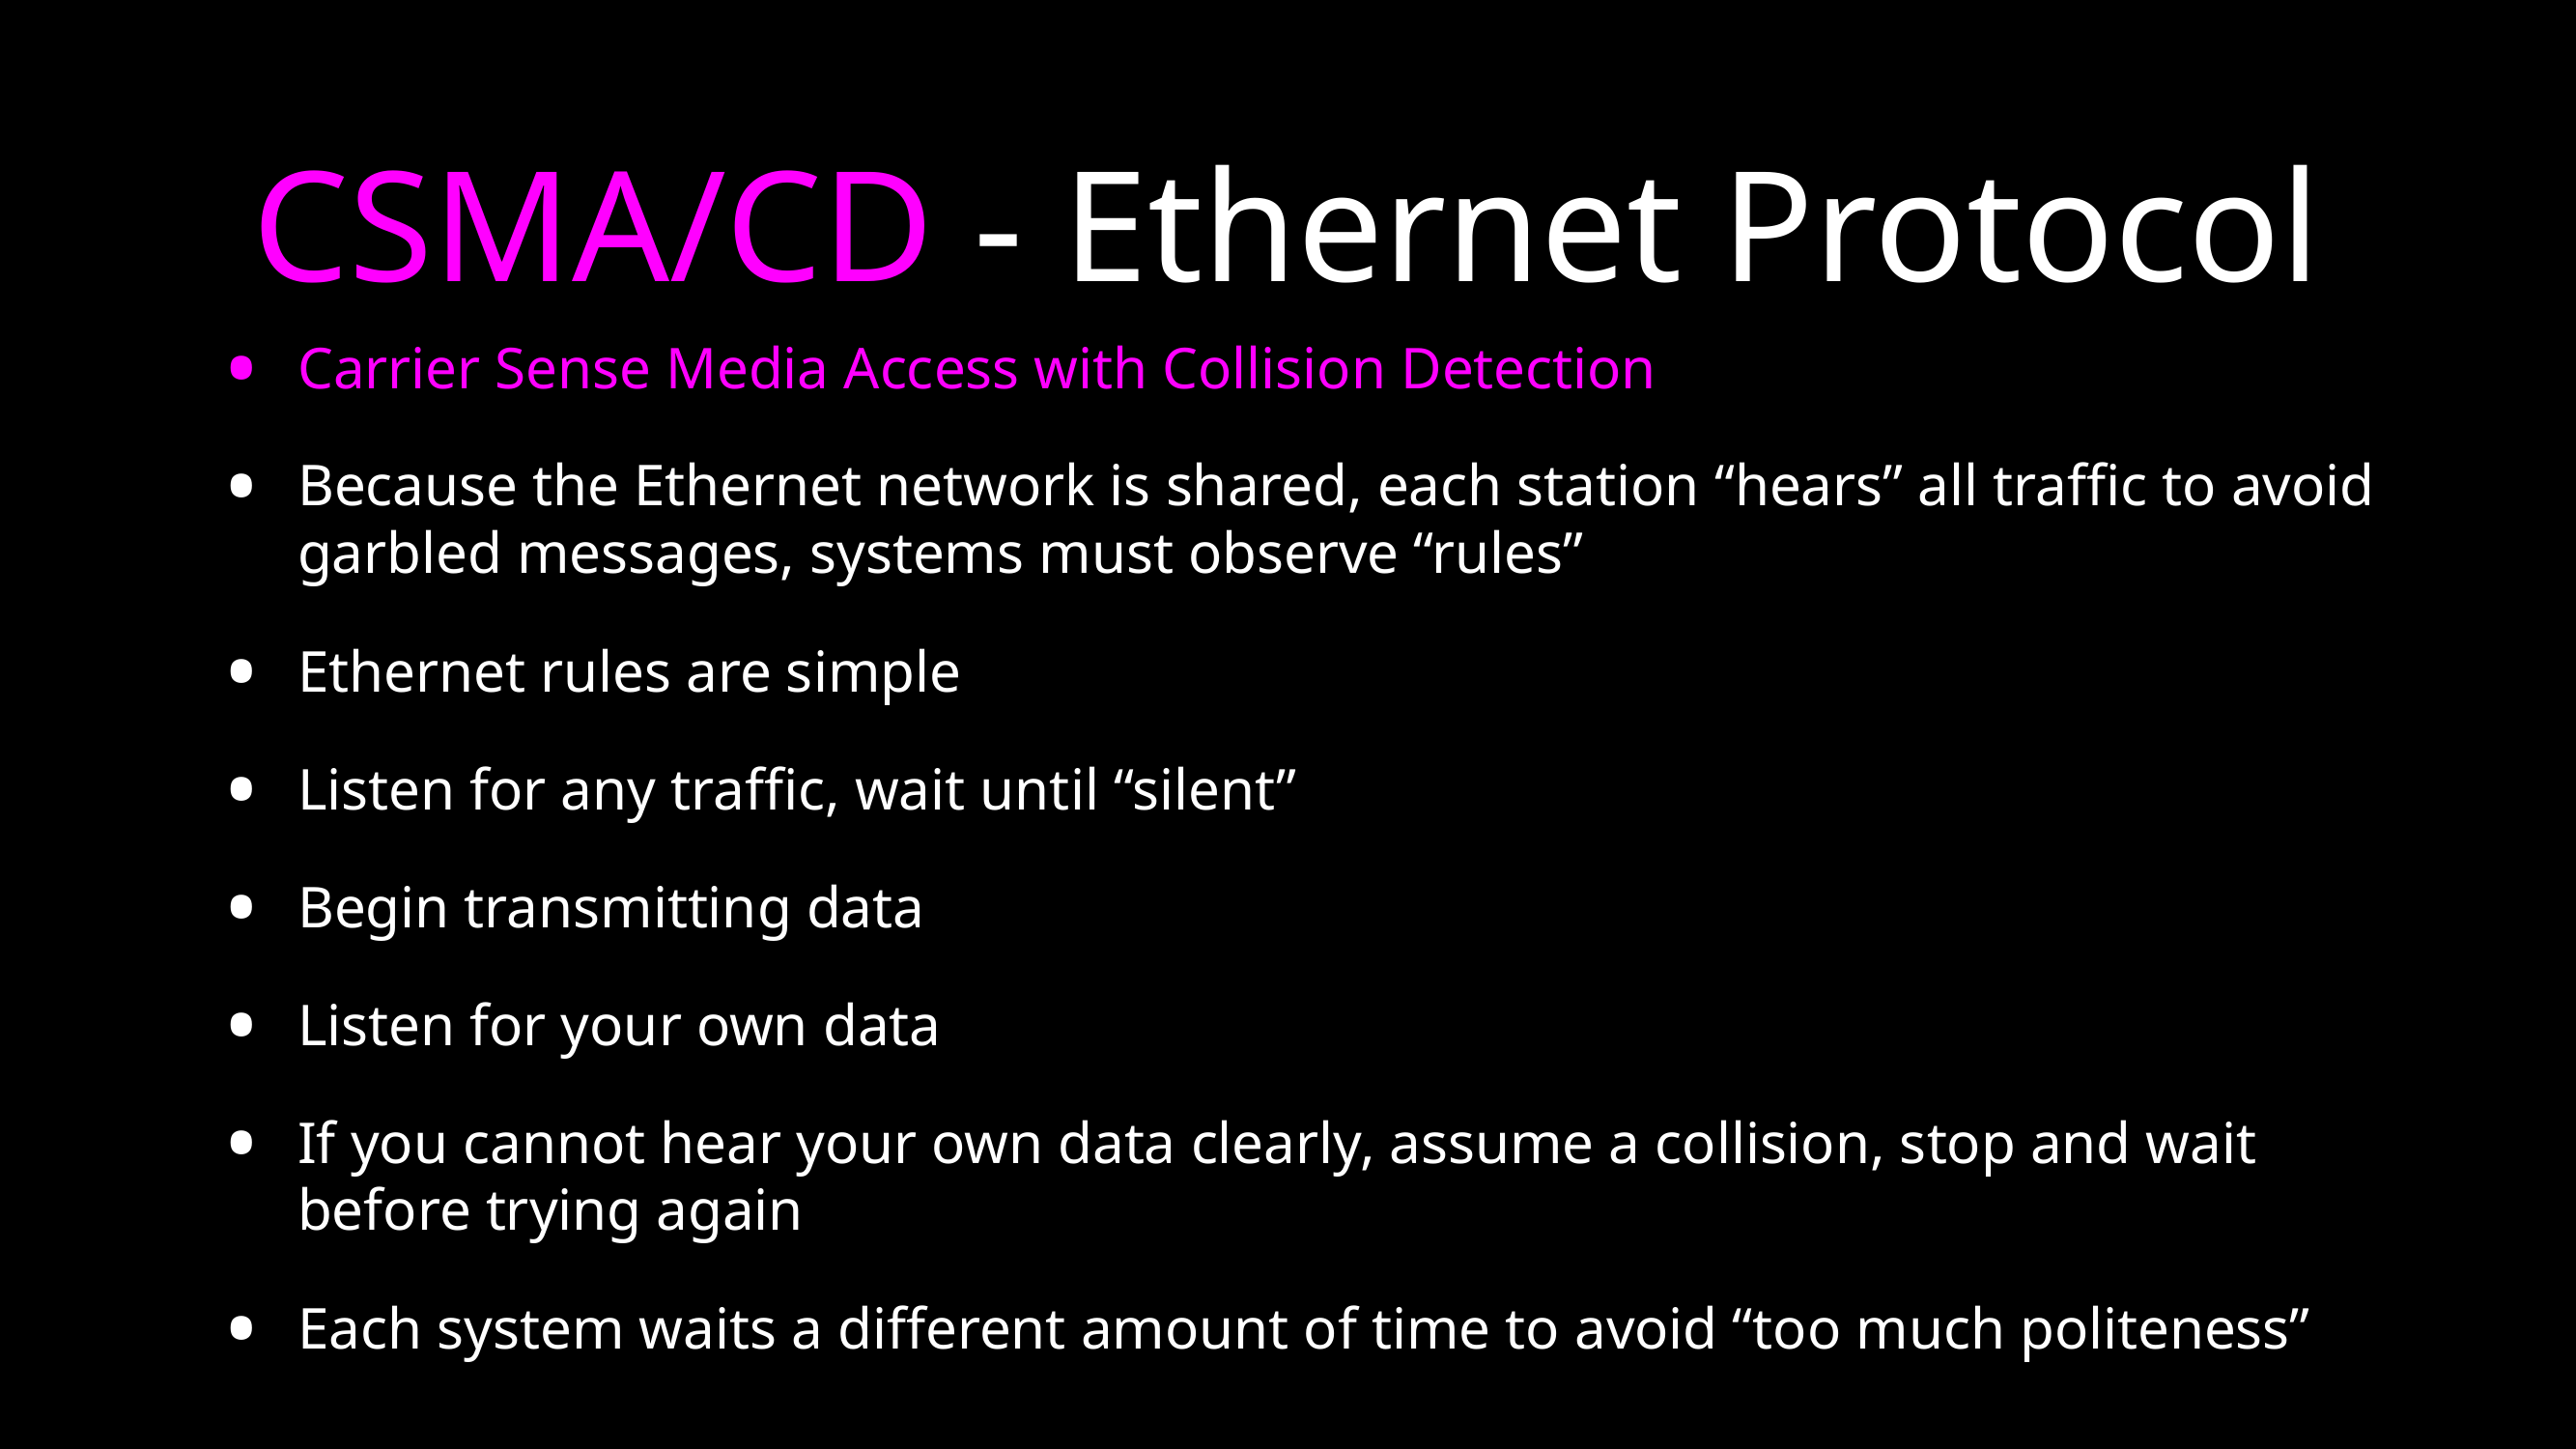

# CSMA/CD - Ethernet Protocol
Carrier Sense Media Access with Collision Detection
Because the Ethernet network is shared, each station “hears” all traffic to avoid garbled messages, systems must observe “rules”
Ethernet rules are simple
Listen for any traffic, wait until “silent”
Begin transmitting data
Listen for your own data
If you cannot hear your own data clearly, assume a collision, stop and wait before trying again
Each system waits a different amount of time to avoid “too much politeness”